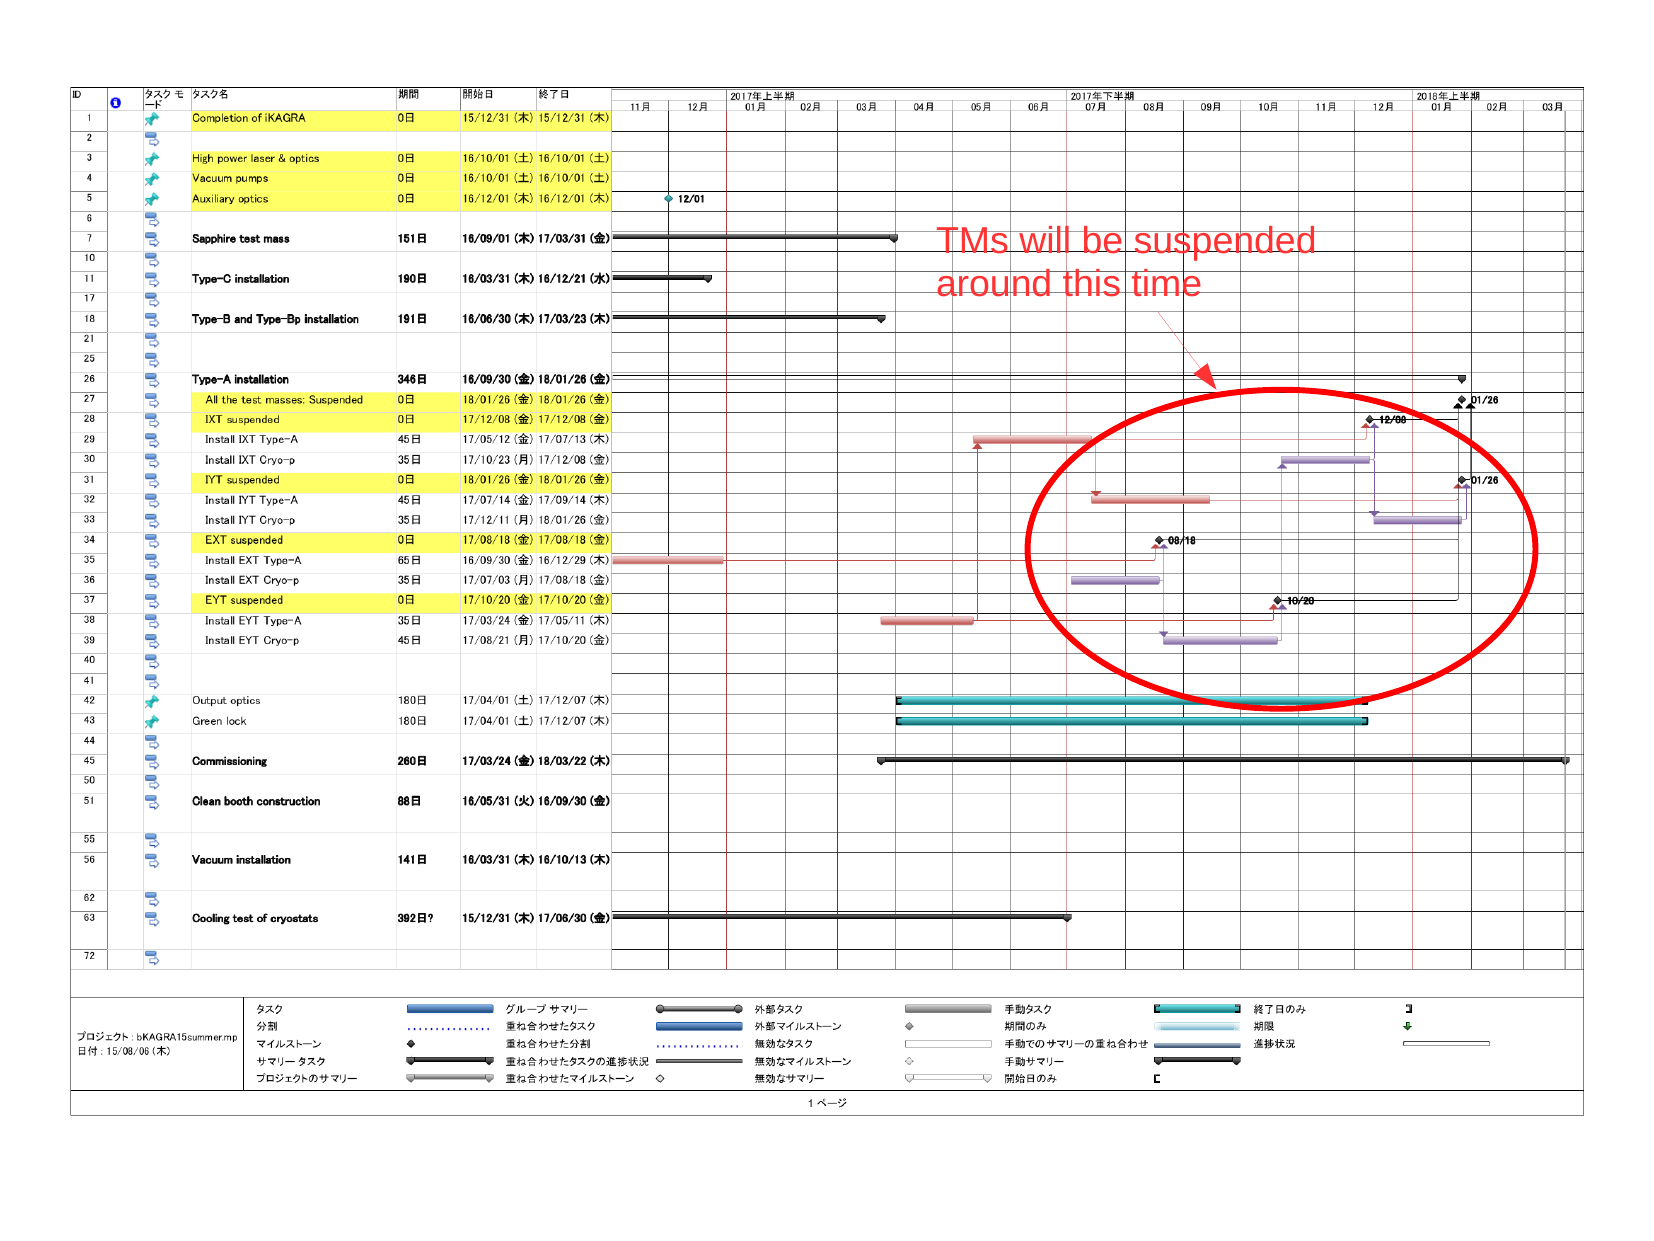

TMs will be suspended
around this time